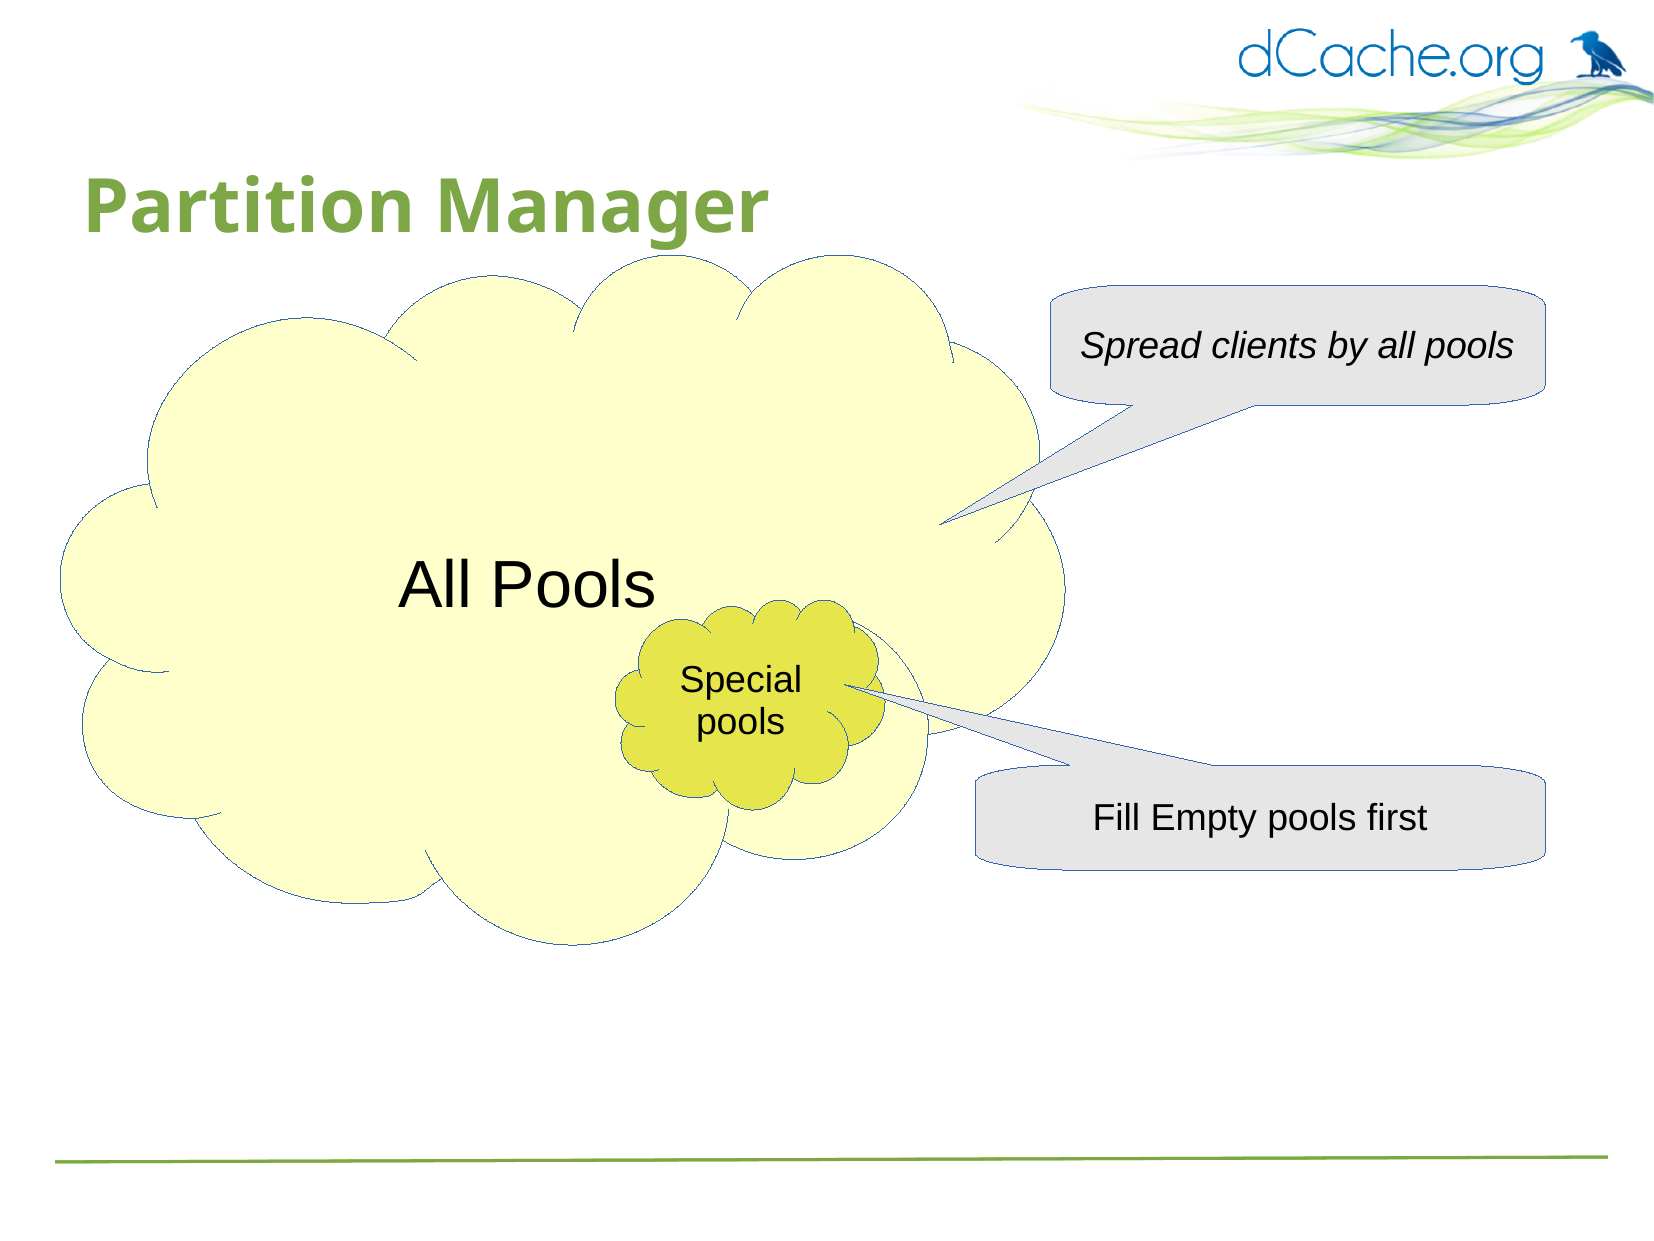

# Partition Manager
All Pools
Spread clients by all pools
Special
pools
Fill Empty pools first